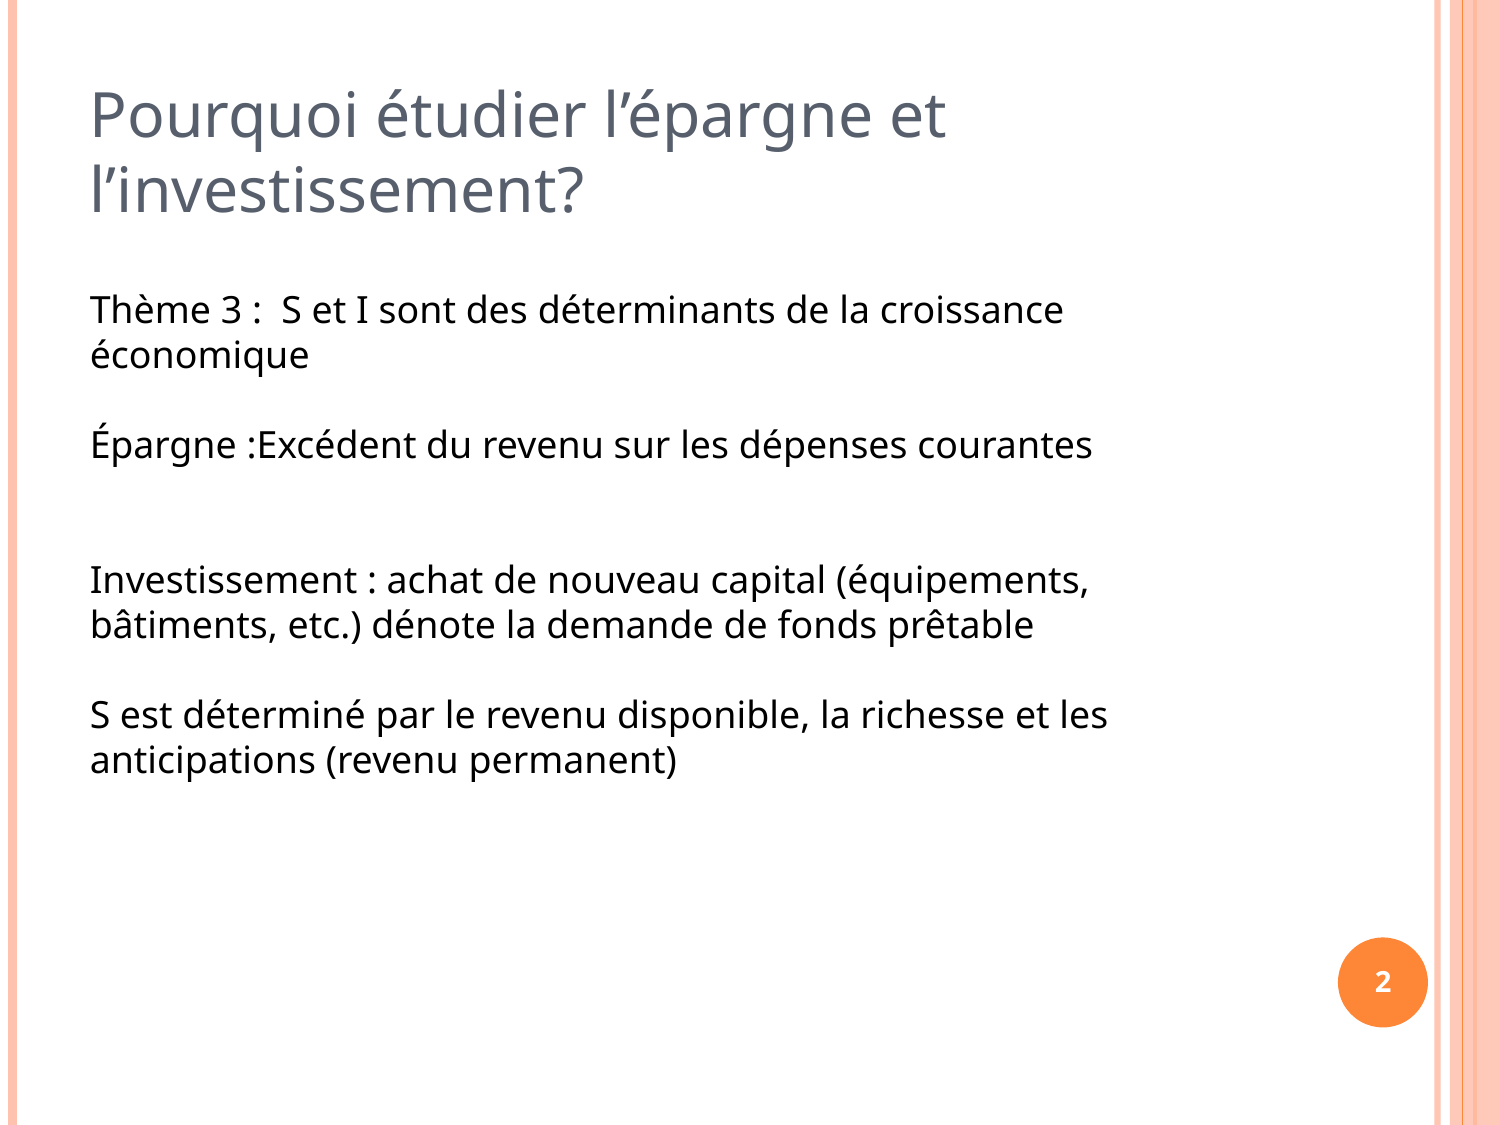

# Pourquoi étudier l’épargne et l’investissement?
Thème 3 : S et I sont des déterminants de la croissance économique
Épargne :Excédent du revenu sur les dépenses courantes
Investissement : achat de nouveau capital (équipements, bâtiments, etc.) dénote la demande de fonds prêtable
S est déterminé par le revenu disponible, la richesse et les anticipations (revenu permanent)